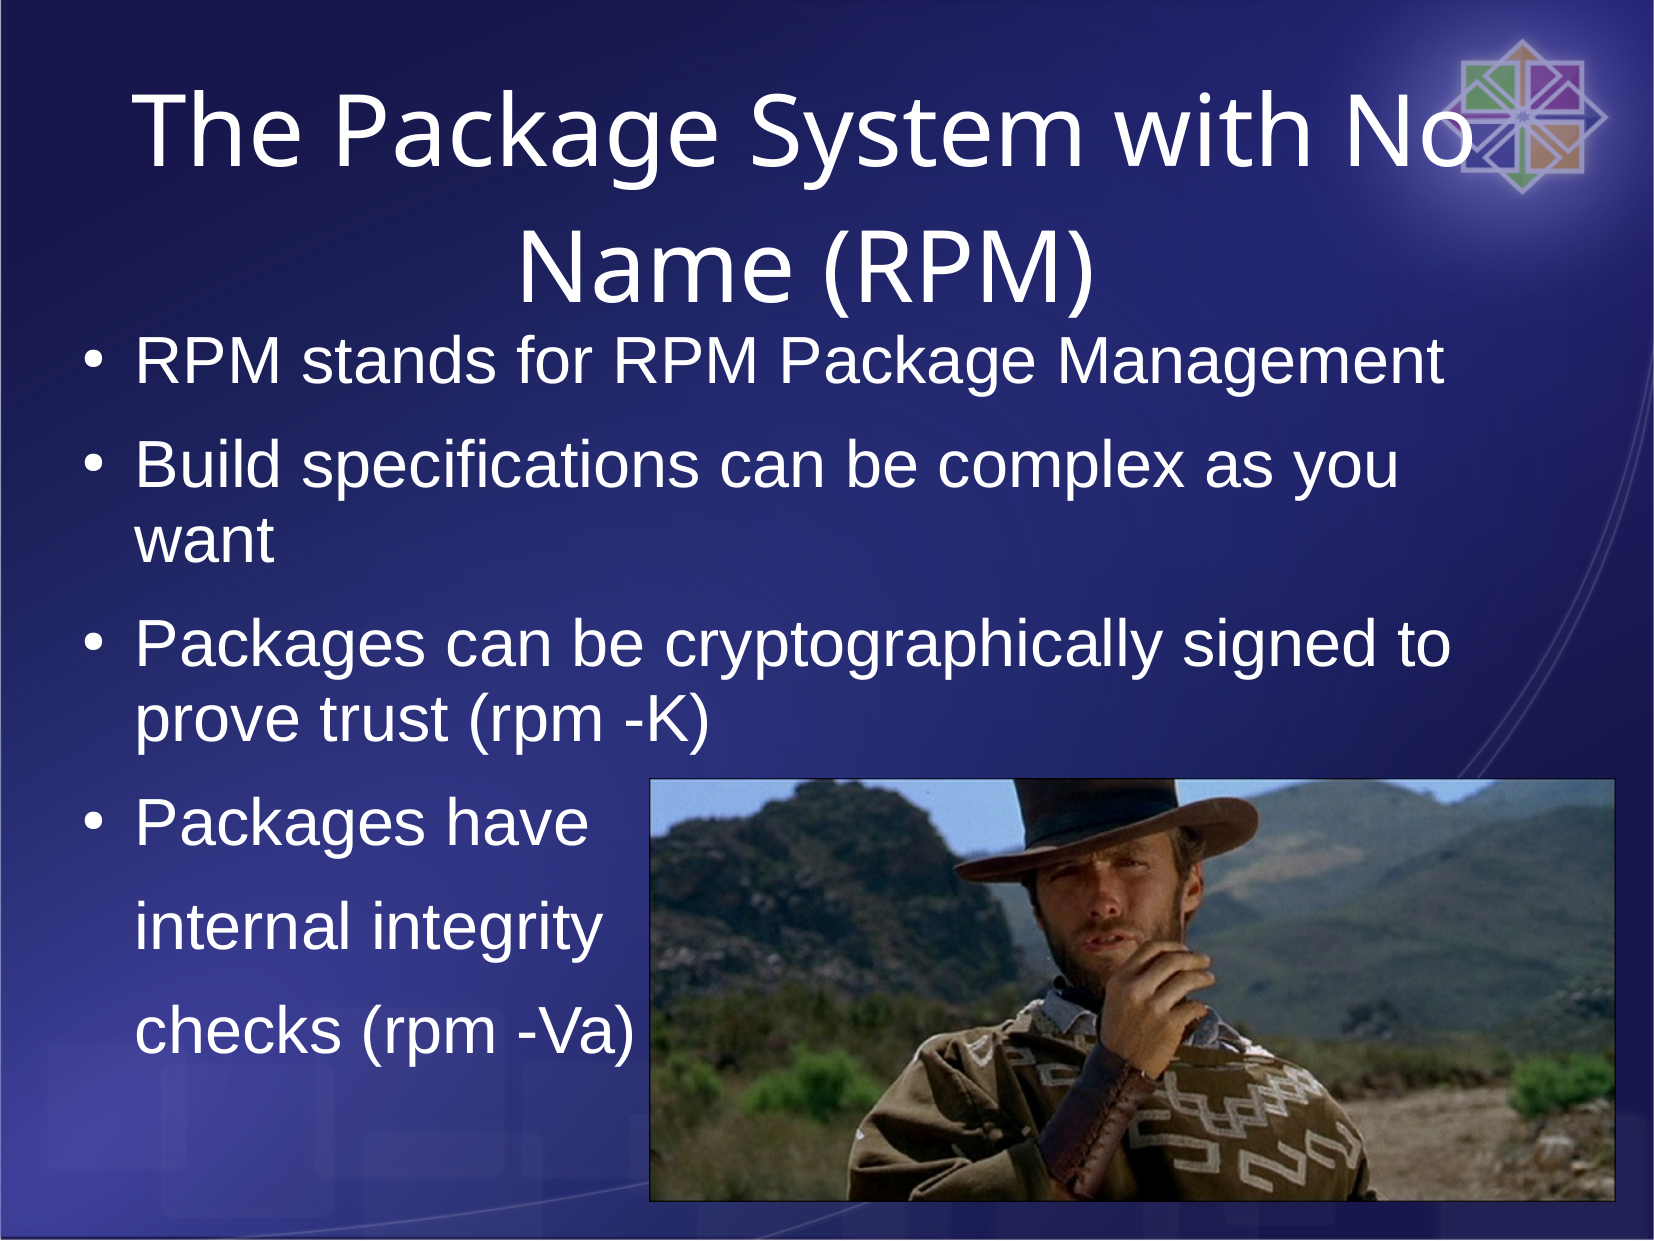

# The Package System with No Name (RPM)
RPM stands for RPM Package Management
Build specifications can be complex as you want
Packages can be cryptographically signed to prove trust (rpm -K)
Packages have
internal integrity
checks (rpm -Va)